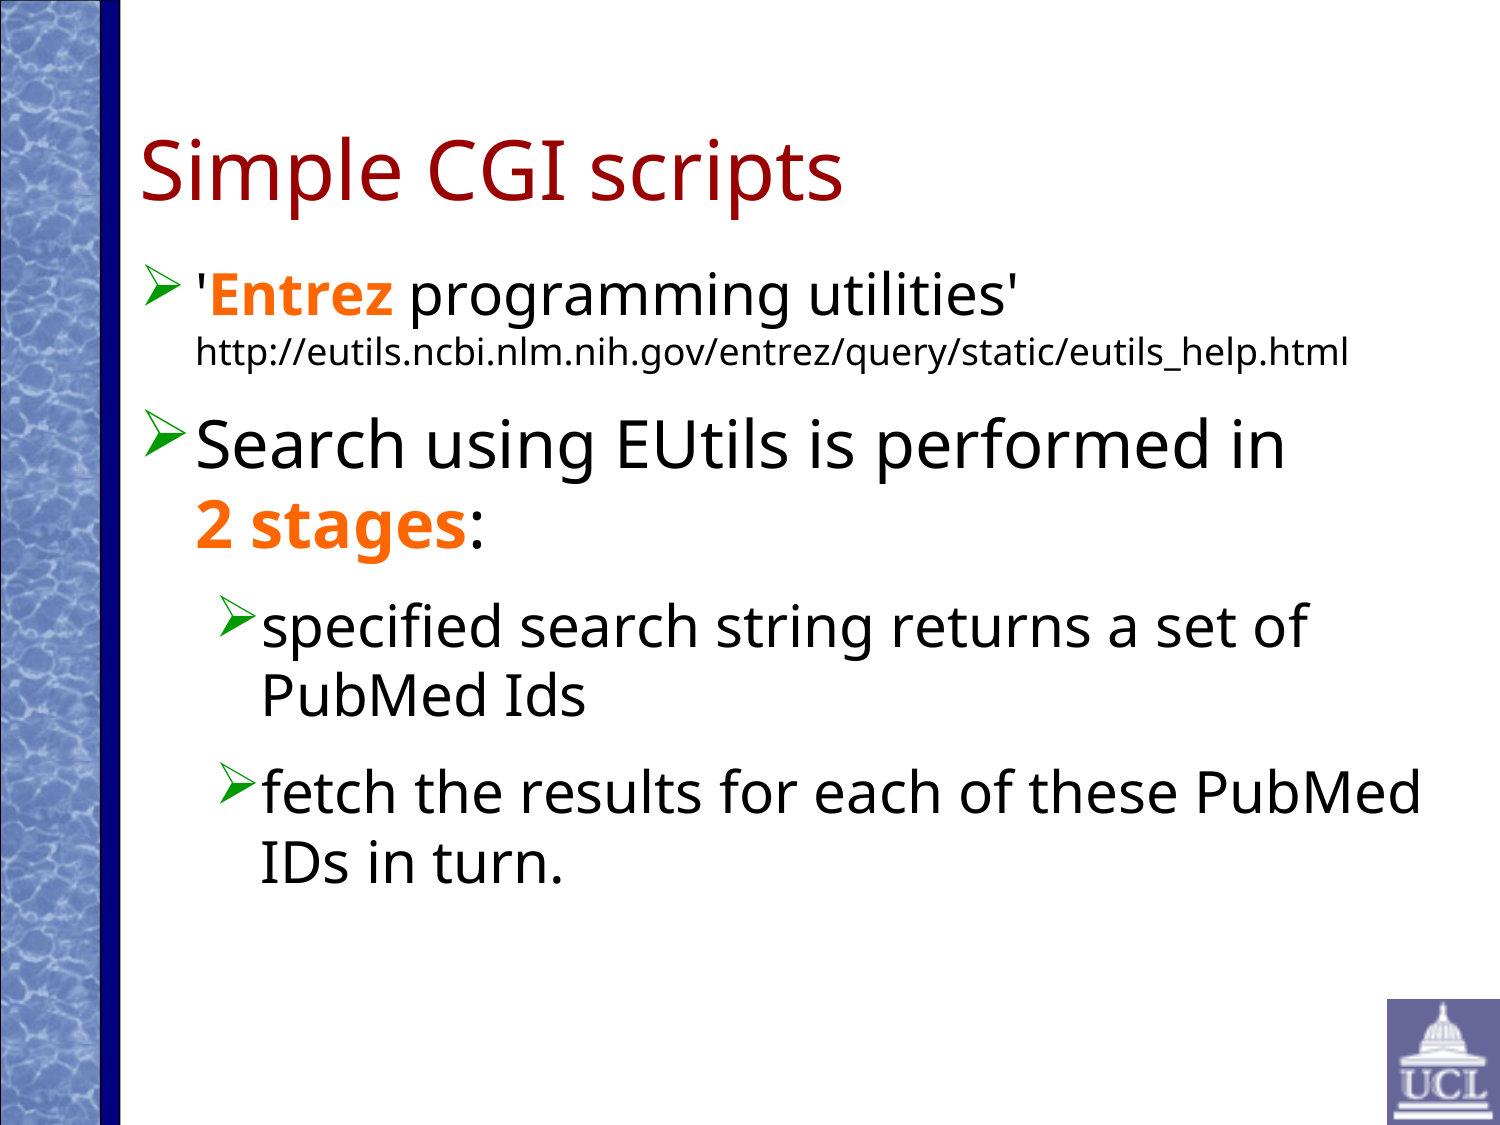

# Simple CGI scripts
'Entrez programming utilities' http://eutils.ncbi.nlm.nih.gov/entrez/query/static/eutils_help.html
Search using EUtils is performed in
2 stages:
specified search string returns a set of PubMed Ids
fetch the results for each of these PubMed IDs in turn.